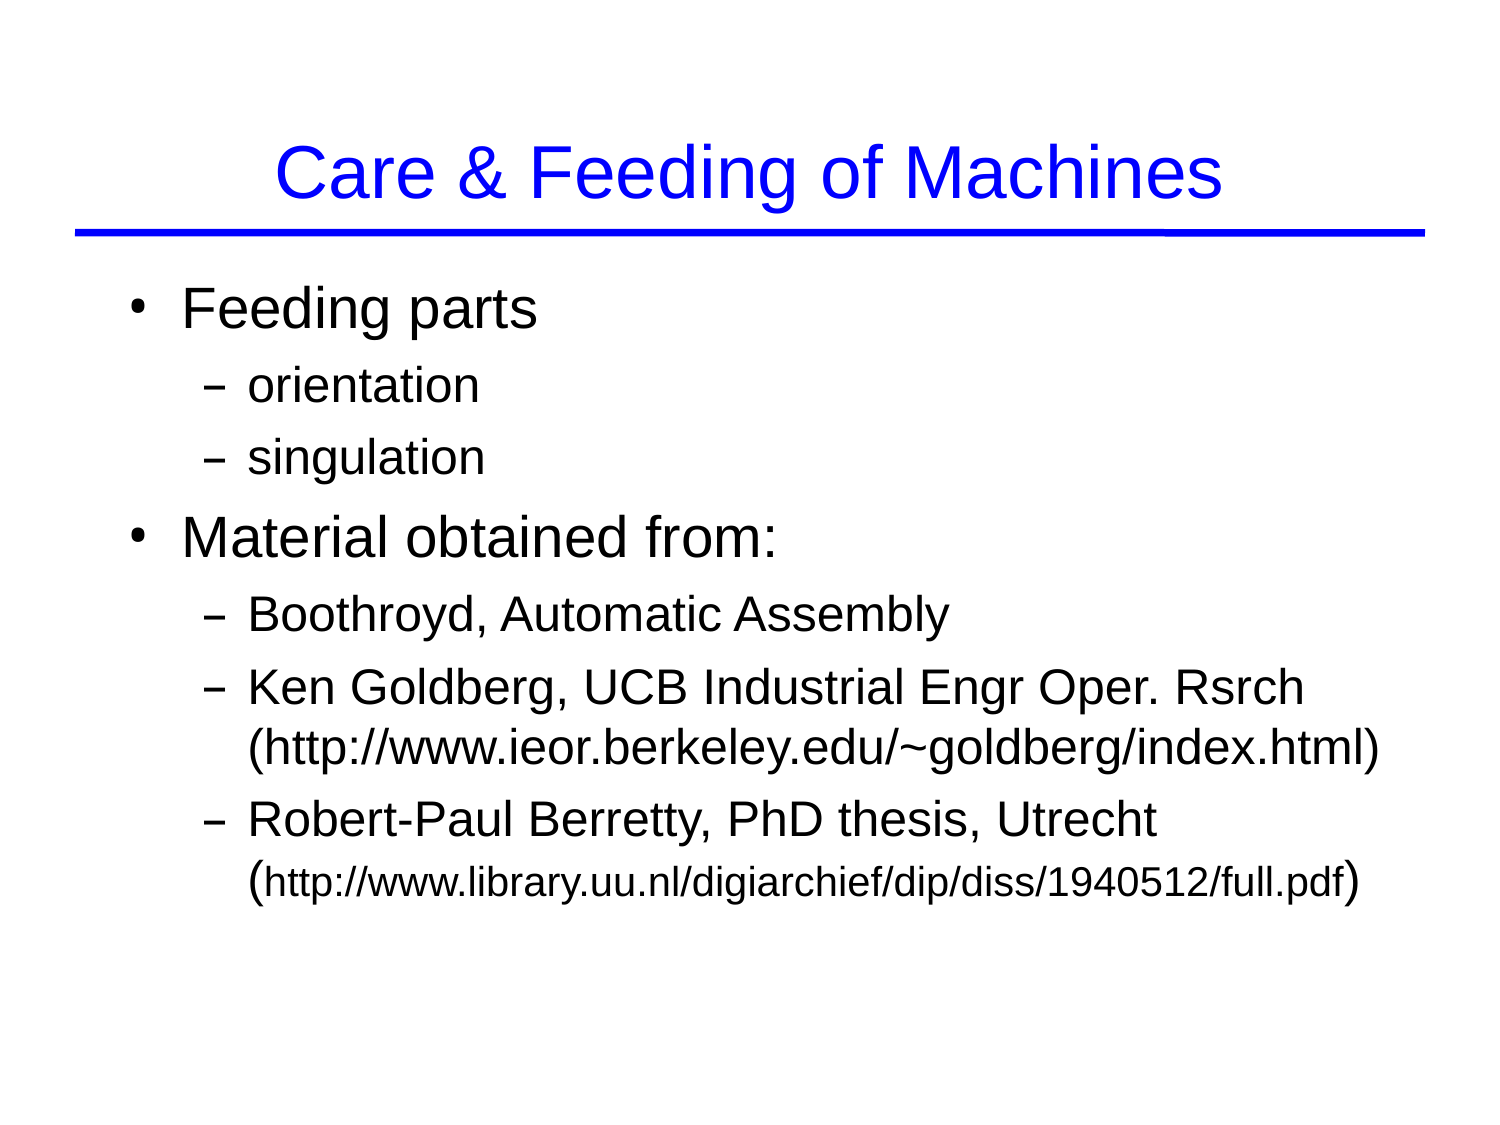

# Care & Feeding of Machines
Feeding parts
orientation
singulation
Material obtained from:
Boothroyd, Automatic Assembly
Ken Goldberg, UCB Industrial Engr Oper. Rsrch (http://www.ieor.berkeley.edu/~goldberg/index.html)
Robert-Paul Berretty, PhD thesis, Utrecht (http://www.library.uu.nl/digiarchief/dip/diss/1940512/full.pdf)